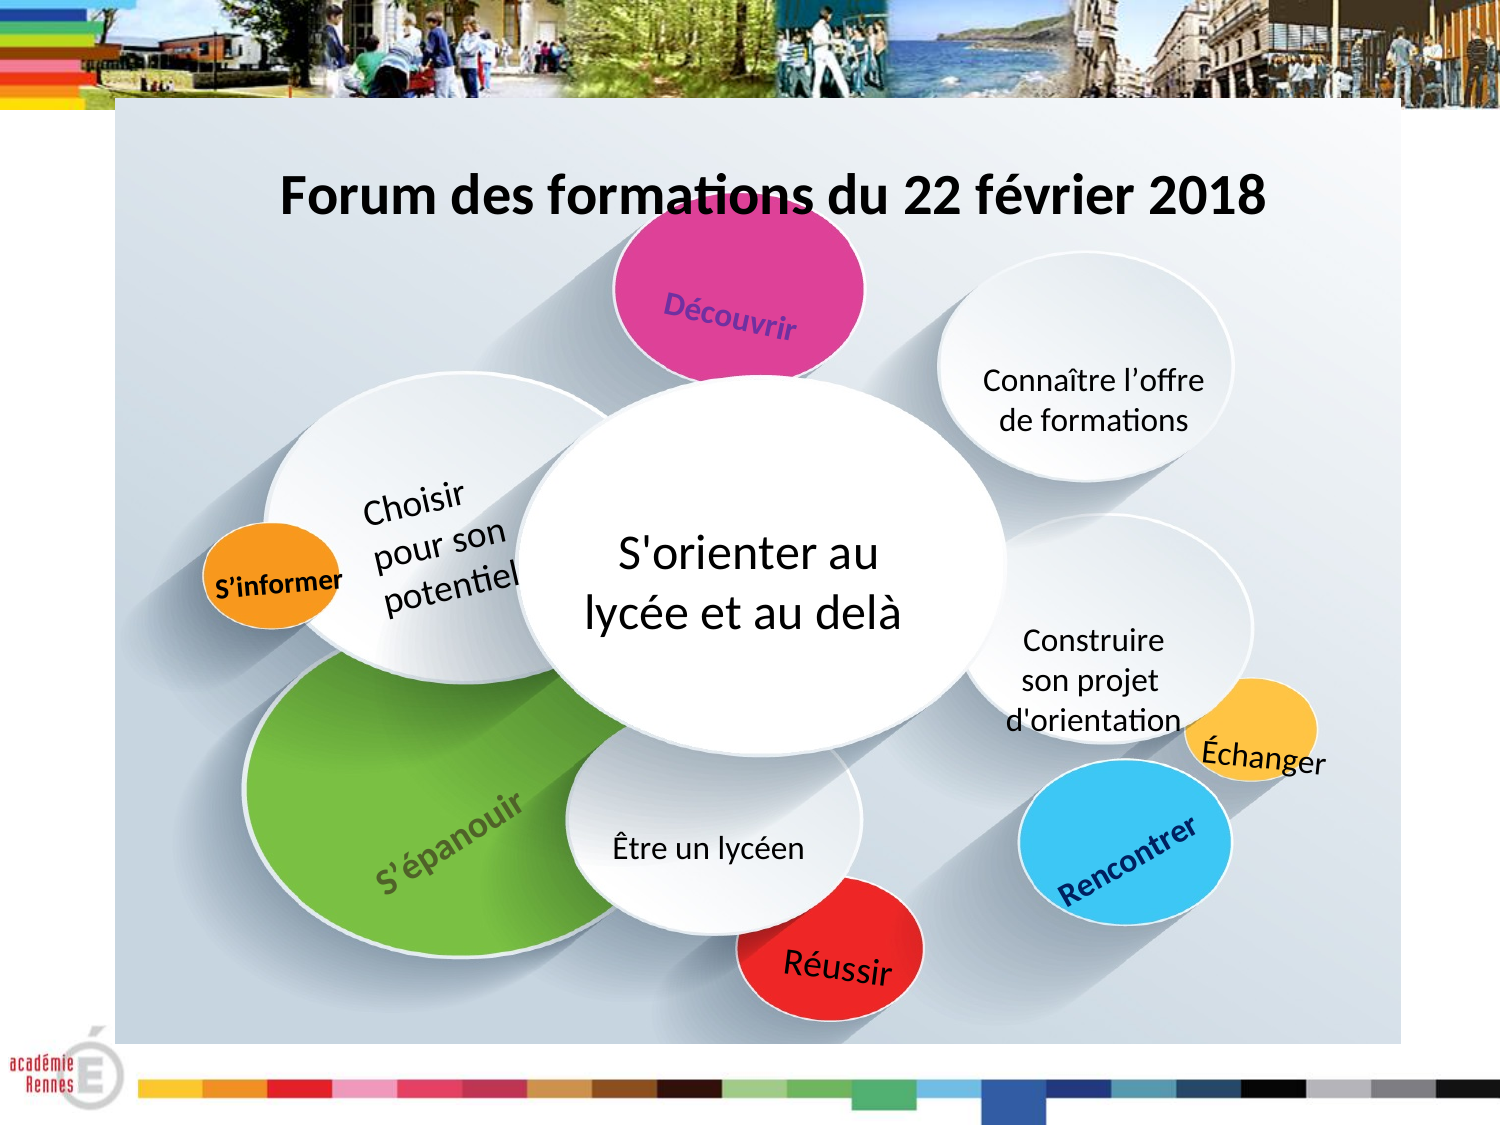

Forum des formations du 22 février 2018
Découvrir
Connaître l’offre de formations
Choisir pour son potentiel
S'orienter au lycée et au delà
S’informer
Construire son projet
d'orientation
Échanger
S’épanouir
Être un lycéen
Rencontrer
Réussir